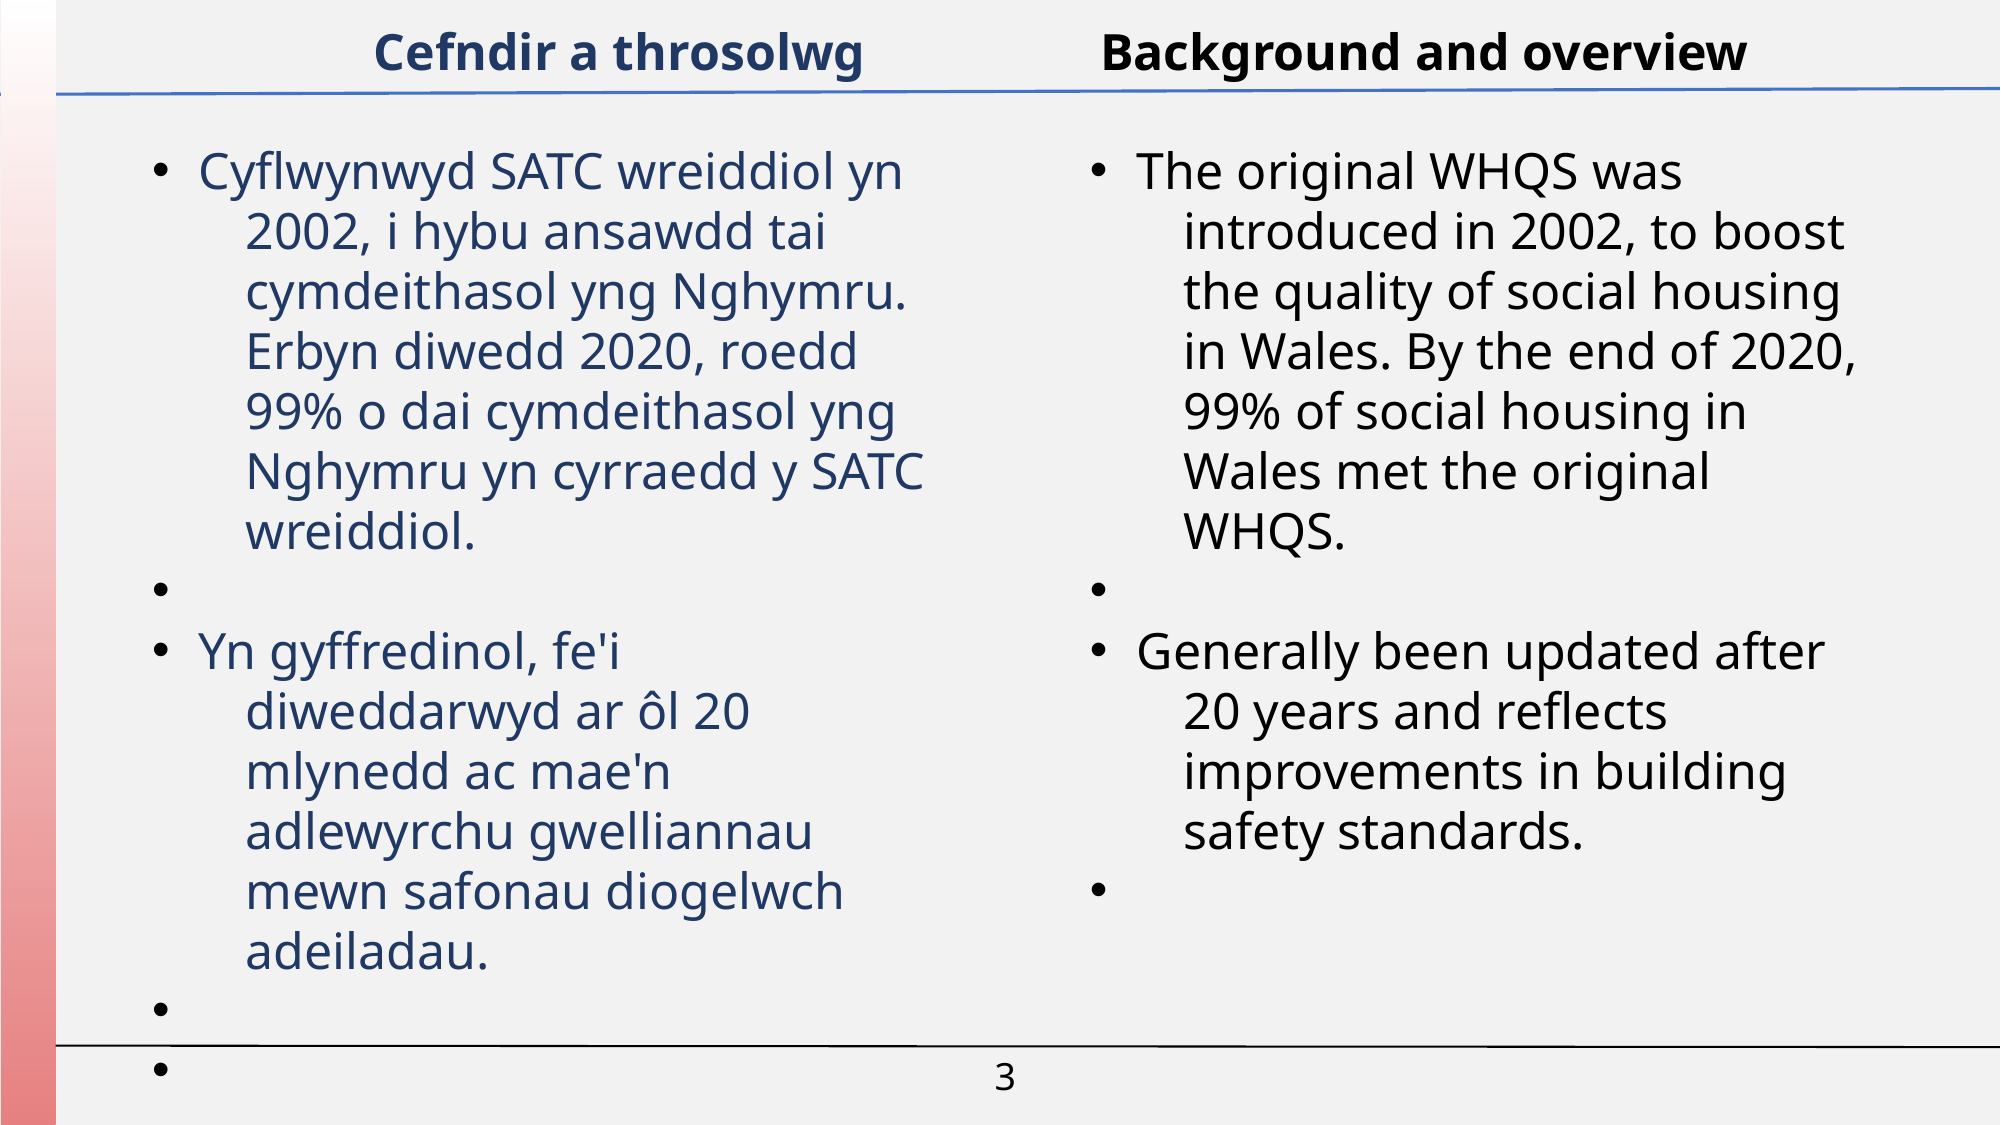

Cefndir a throsolwg Background and overview
Cyflwynwyd SATC wreiddiol yn 2002, i hybu ansawdd tai cymdeithasol yng Nghymru. Erbyn diwedd 2020, roedd 99% o dai cymdeithasol yng Nghymru yn cyrraedd y SATC wreiddiol.
Yn gyffredinol, fe'i diweddarwyd ar ôl 20 mlynedd ac mae'n adlewyrchu gwelliannau mewn safonau diogelwch adeiladau.
The original WHQS was introduced in 2002, to boost the quality of social housing in Wales. By the end of 2020, 99% of social housing in Wales met the original WHQS.
Generally been updated after 20 years and reflects improvements in building safety standards.